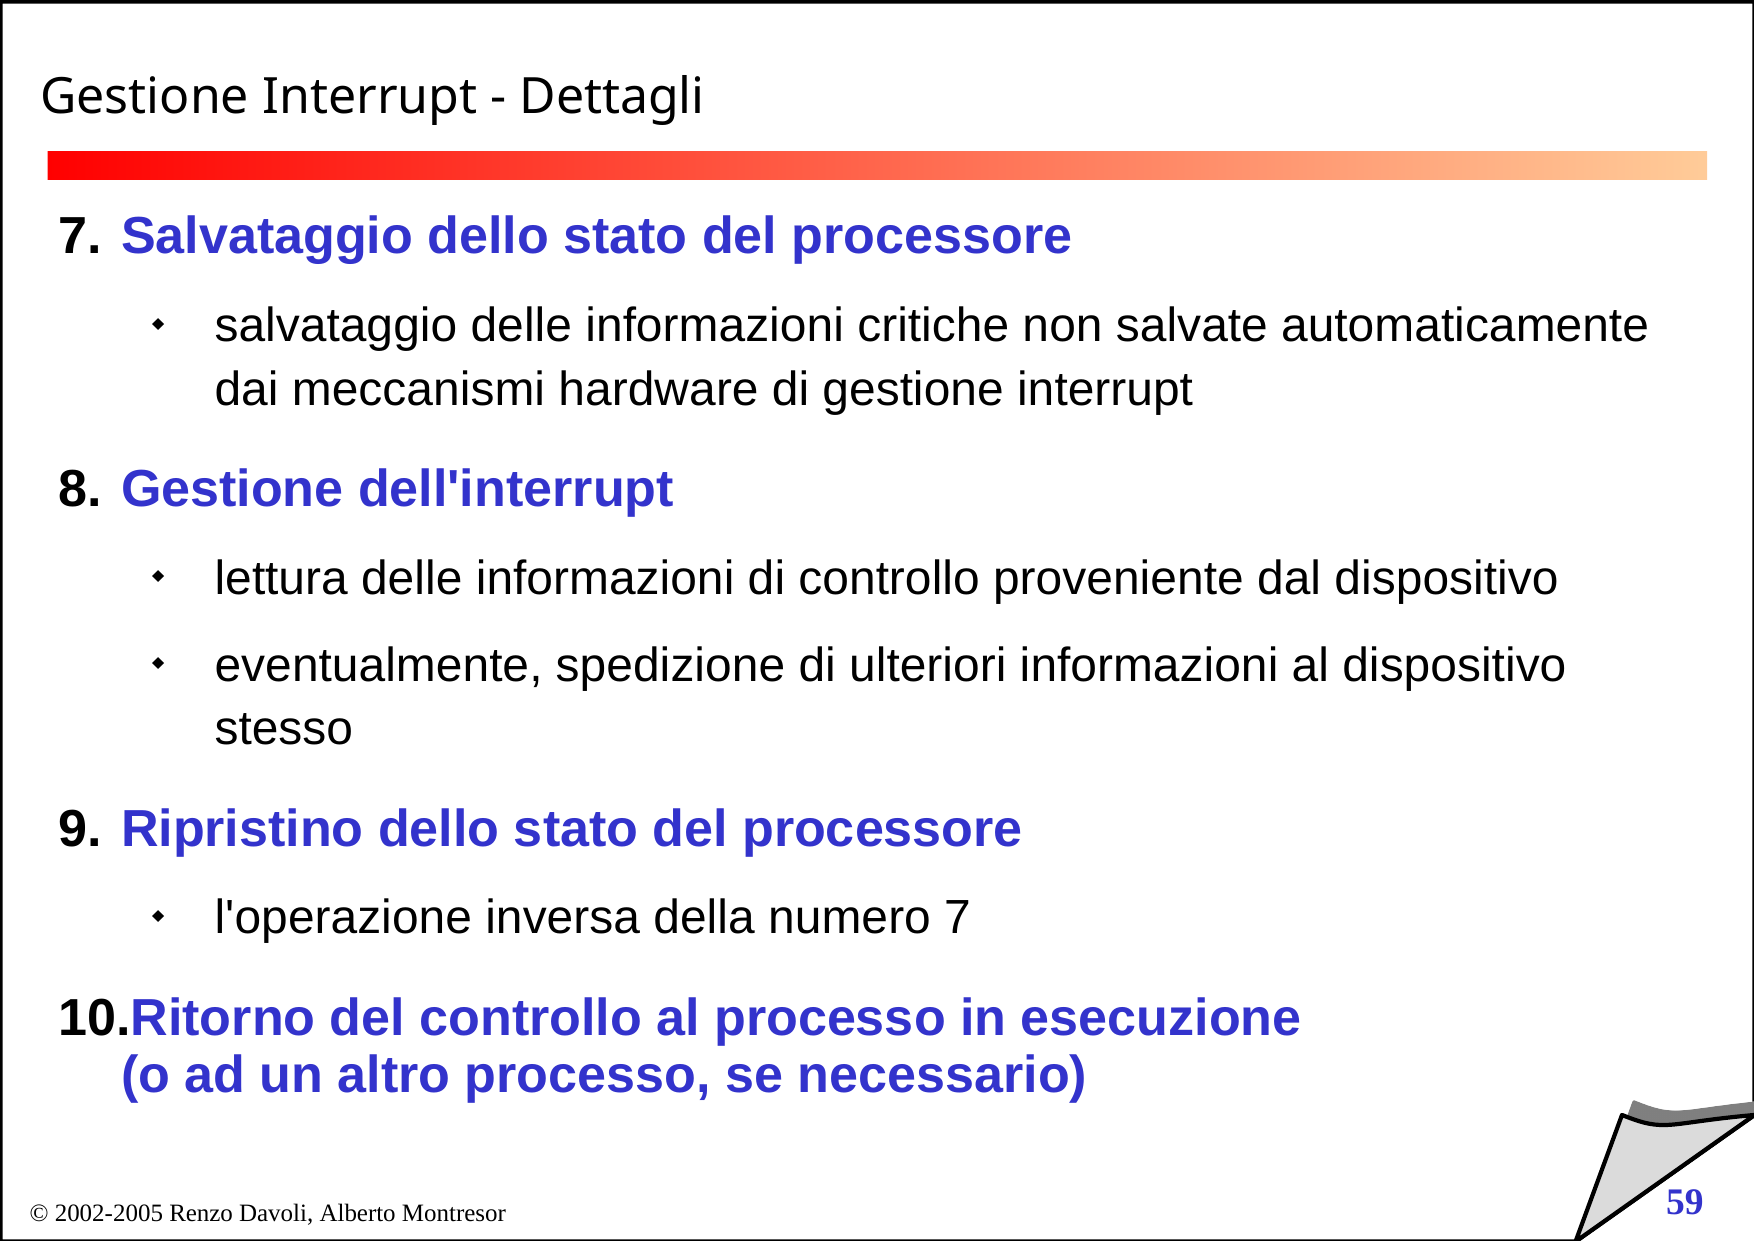

# Gestione Interrupt - Dettagli
Salvataggio dello stato del processore
salvataggio delle informazioni critiche non salvate automaticamente dai meccanismi hardware di gestione interrupt
Gestione dell'interrupt
lettura delle informazioni di controllo proveniente dal dispositivo
eventualmente, spedizione di ulteriori informazioni al dispositivo stesso
Ripristino dello stato del processore
l'operazione inversa della numero 7
Ritorno del controllo al processo in esecuzione
(o ad un altro processo, se necessario)